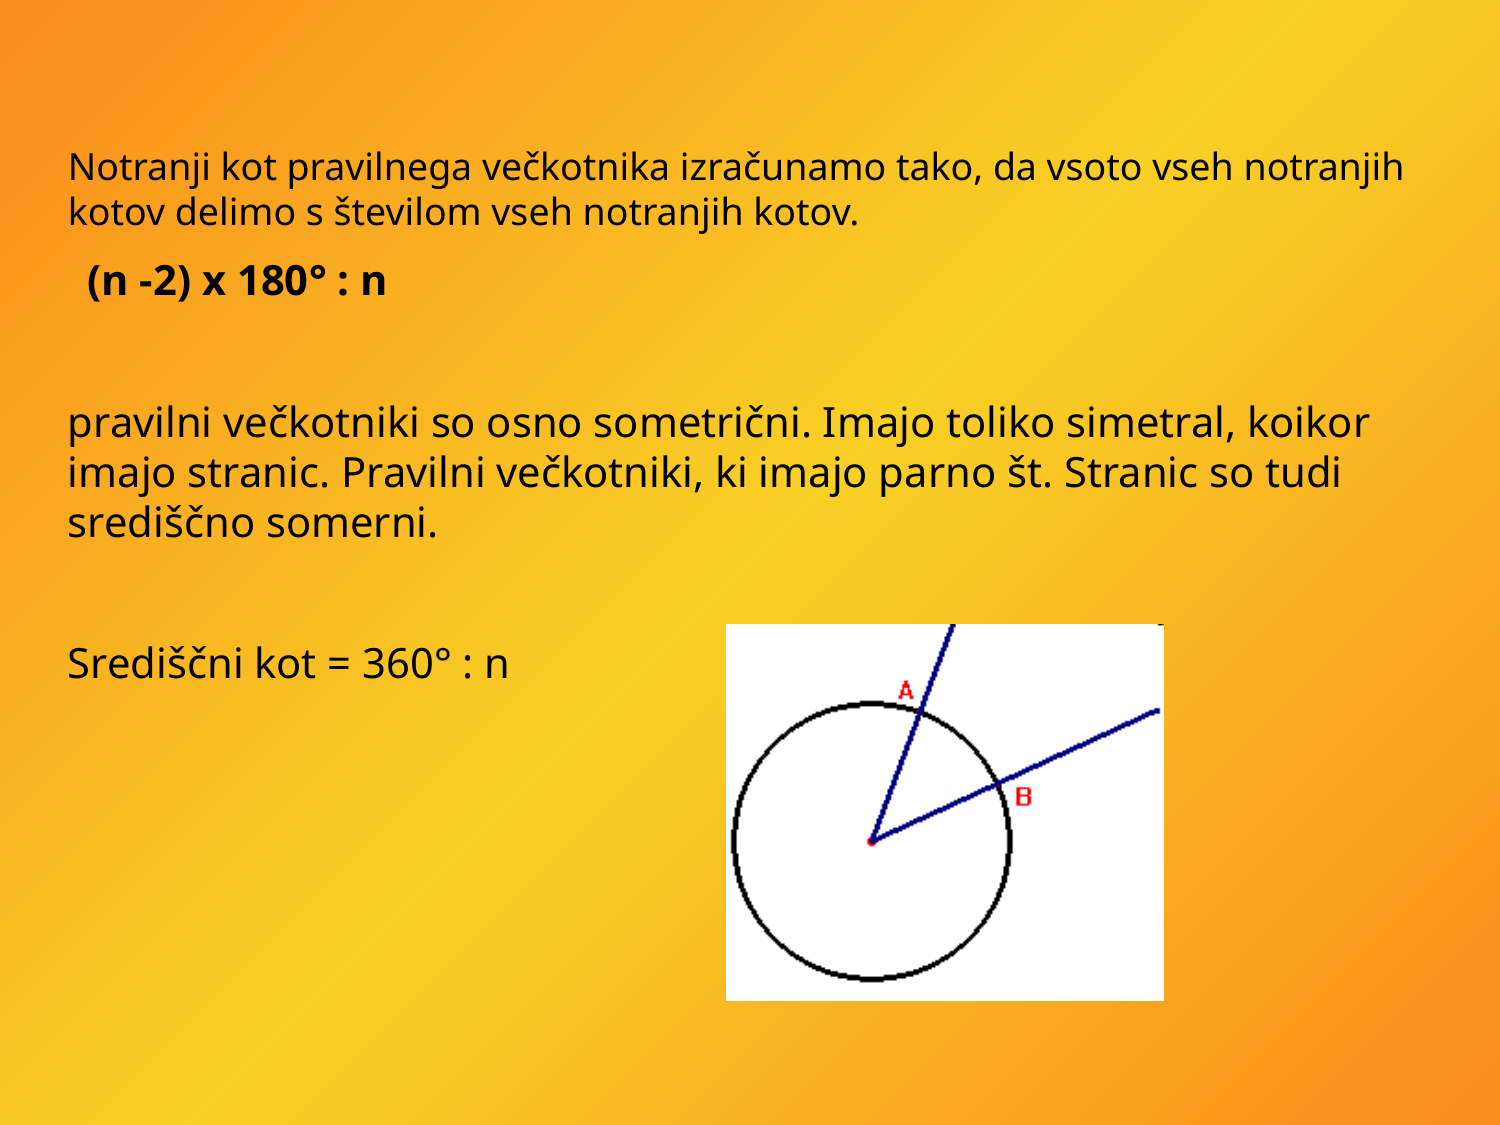

Notranji kot pravilnega večkotnika izračunamo tako, da vsoto vseh notranjih kotov delimo s številom vseh notranjih kotov.
 (n -2) x 180° : n
pravilni večkotniki so osno sometrični. Imajo toliko simetral, koikor imajo stranic. Pravilni večkotniki, ki imajo parno št. Stranic so tudi središčno somerni.
Središčni kot = 360° : n